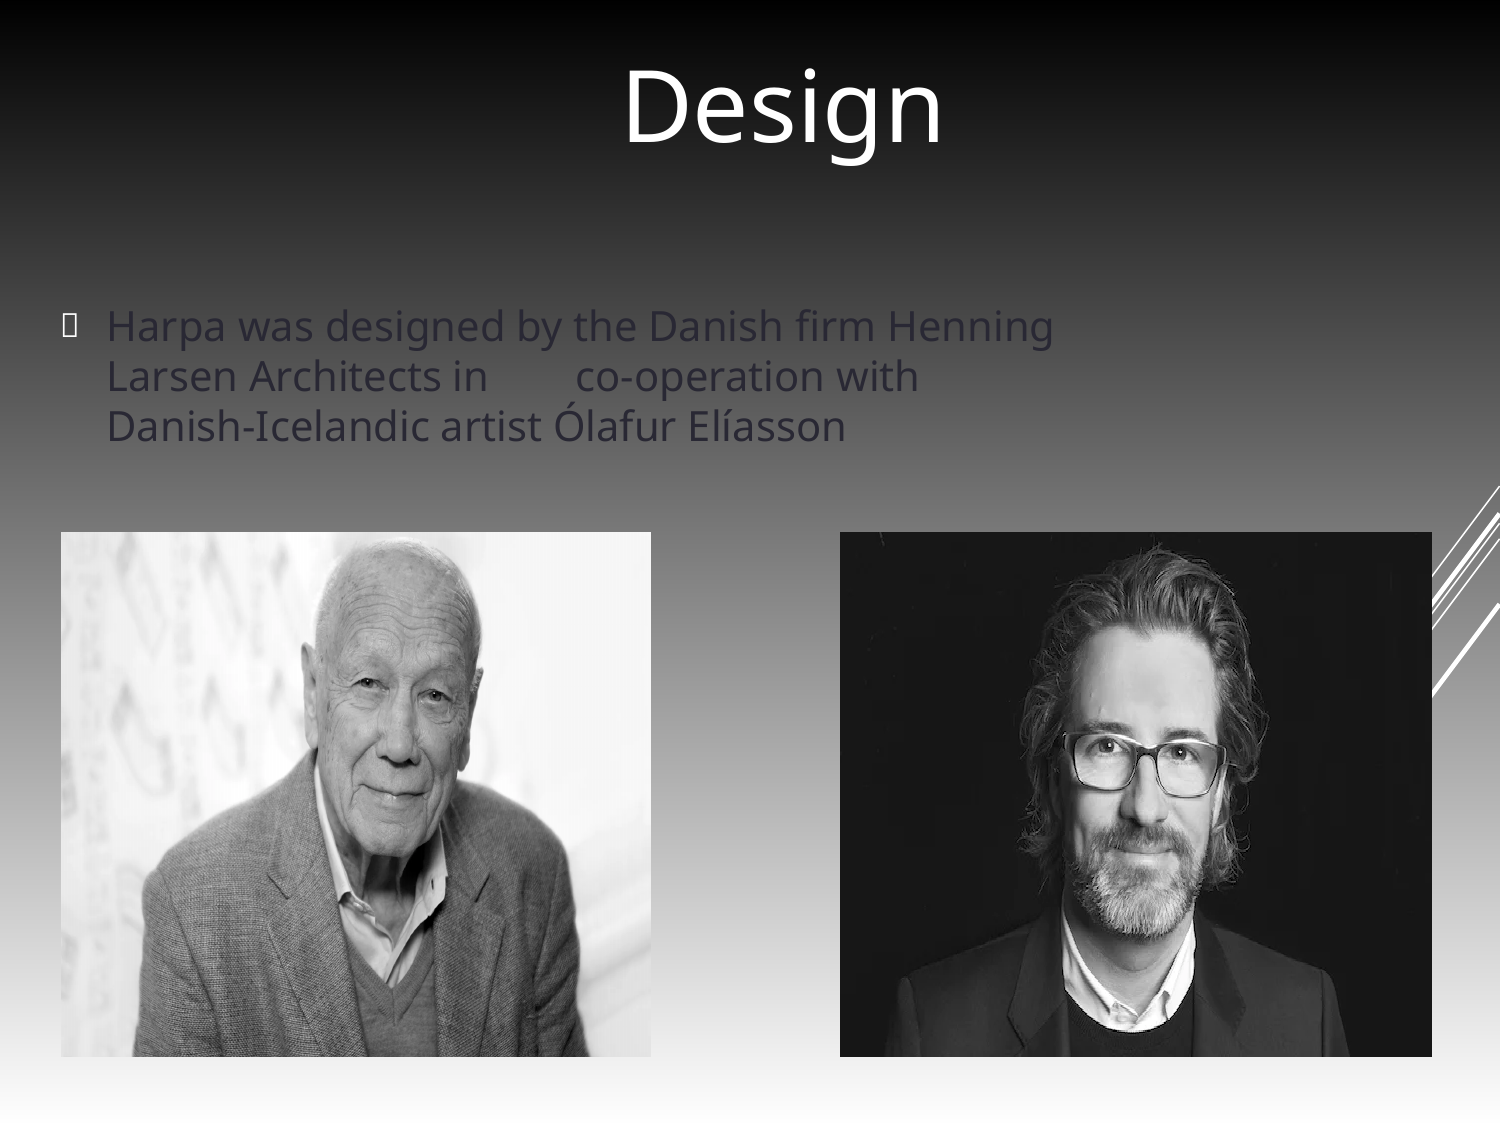

# Design
Harpa was designed by the Danish firm Henning Larsen Architects in co-operation with Danish-Icelandic artist Ólafur Elíasson